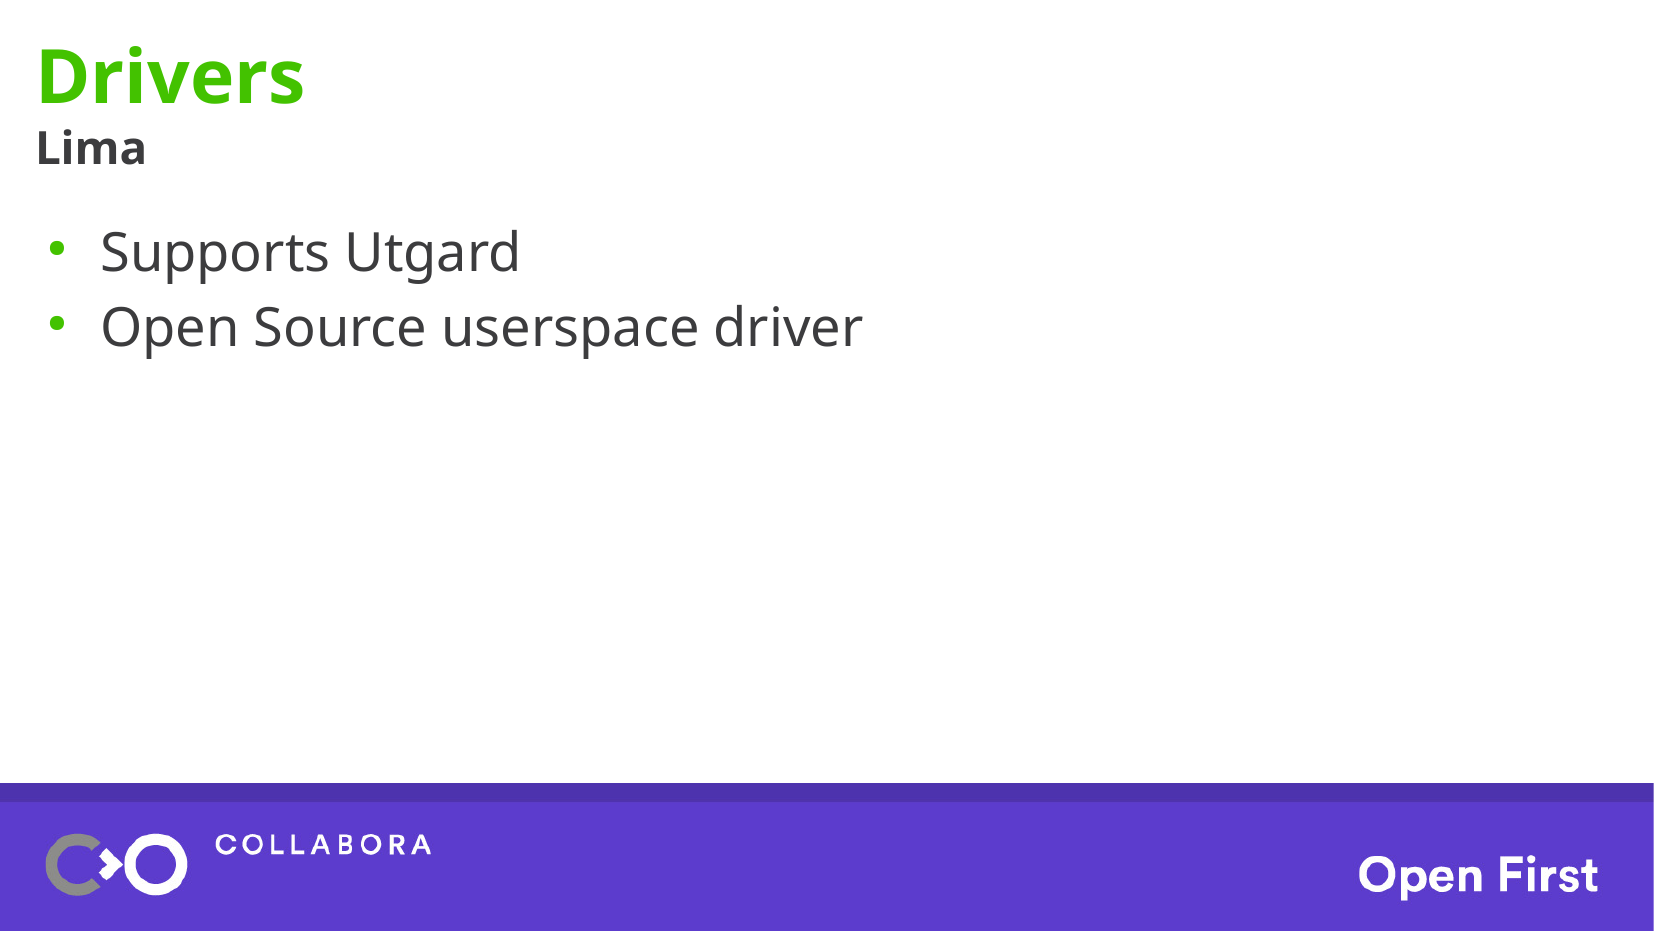

Drivers
Lima
# Supports Utgard
Open Source userspace driver